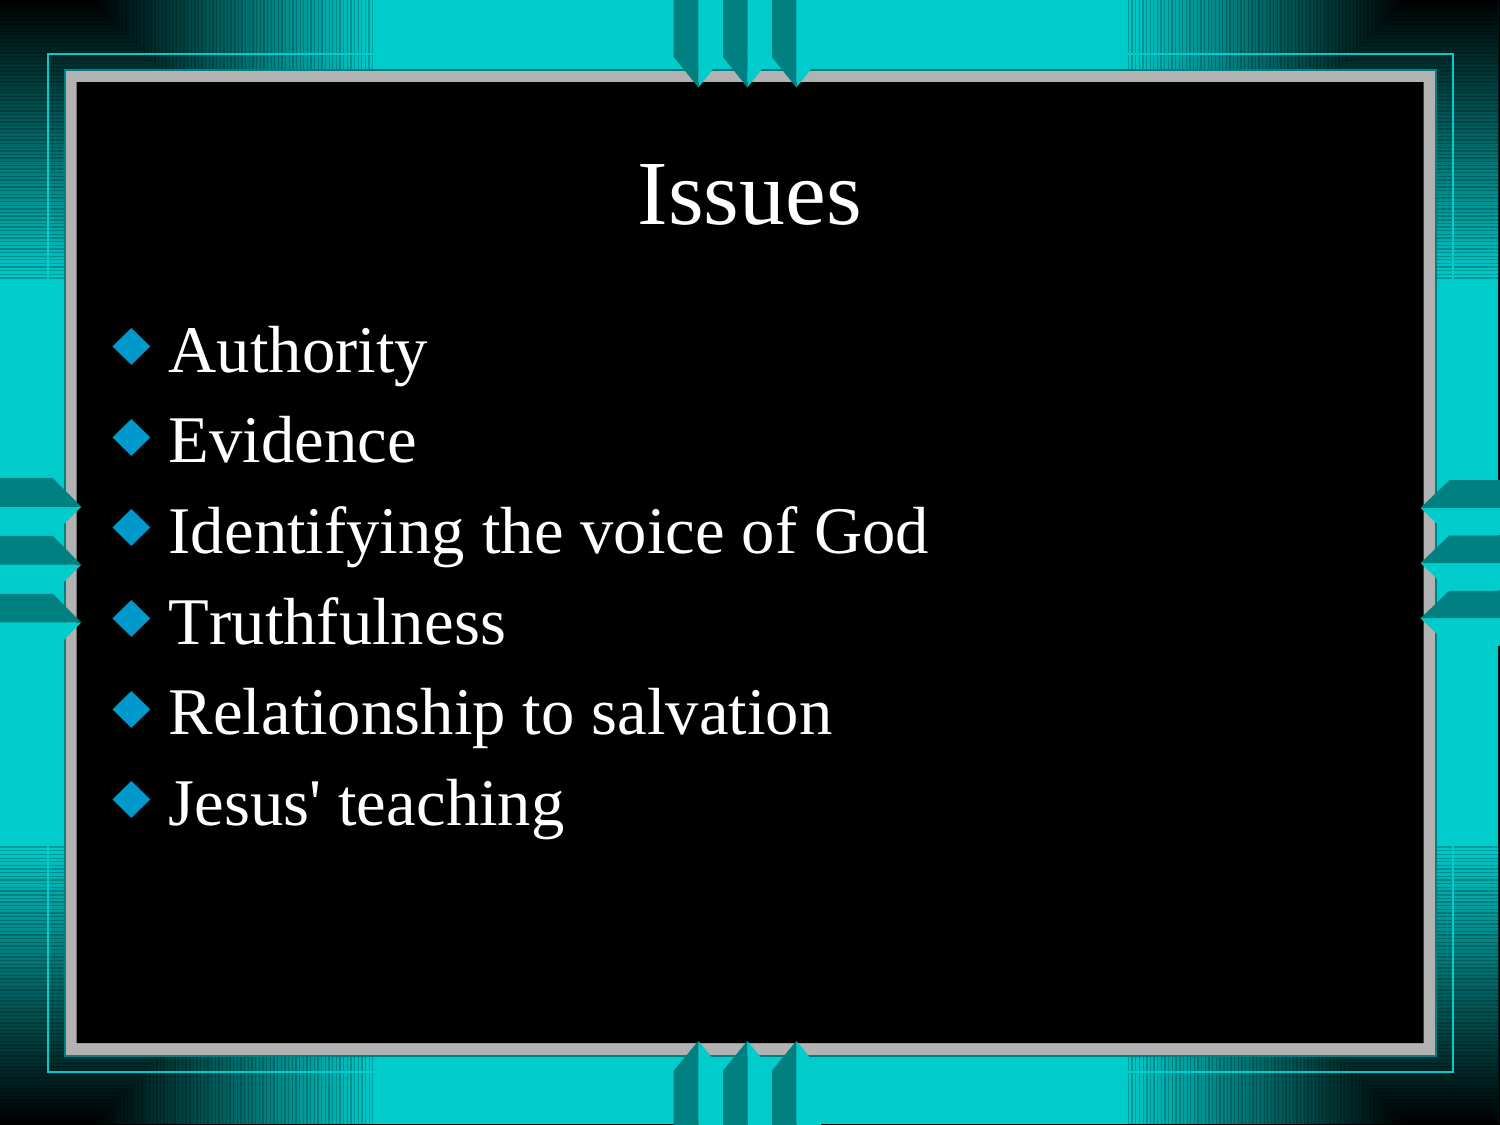

# Issues
Authority
Evidence
Identifying the voice of God
Truthfulness
Relationship to salvation
Jesus' teaching